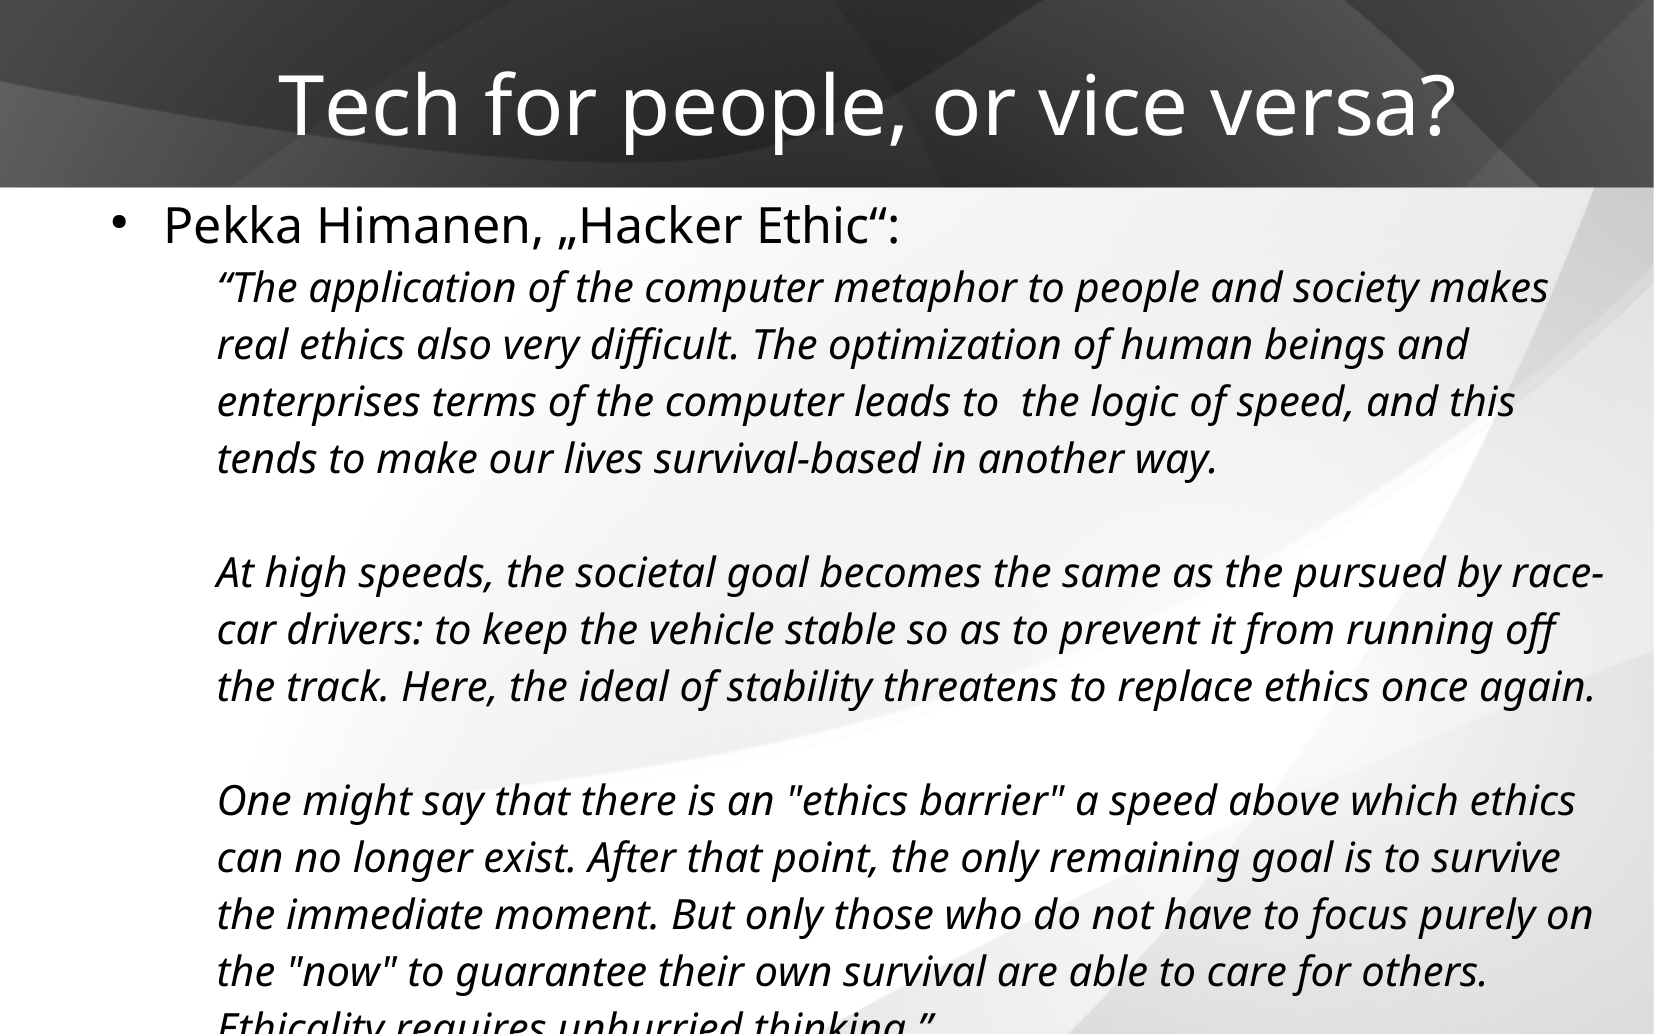

# Tech for people, or vice versa?
Pekka Himanen, „Hacker Ethic“:
“The application of the computer metaphor to people and society makes real ethics also very difficult. The optimization of human beings and enterprises terms of the computer leads to the logic of speed, and this tends to make our lives survival-based in another way.
At high speeds, the societal goal becomes the same as the pursued by race-car drivers: to keep the vehicle stable so as to prevent it from running off the track. Here, the ideal of stability threatens to replace ethics once again.
One might say that there is an "ethics barrier" a speed above which ethics can no longer exist. After that point, the only remaining goal is to survive the immediate moment. But only those who do not have to focus purely on the "now" to guarantee their own survival are able to care for others. Ethicality requires unhurried thinking.”